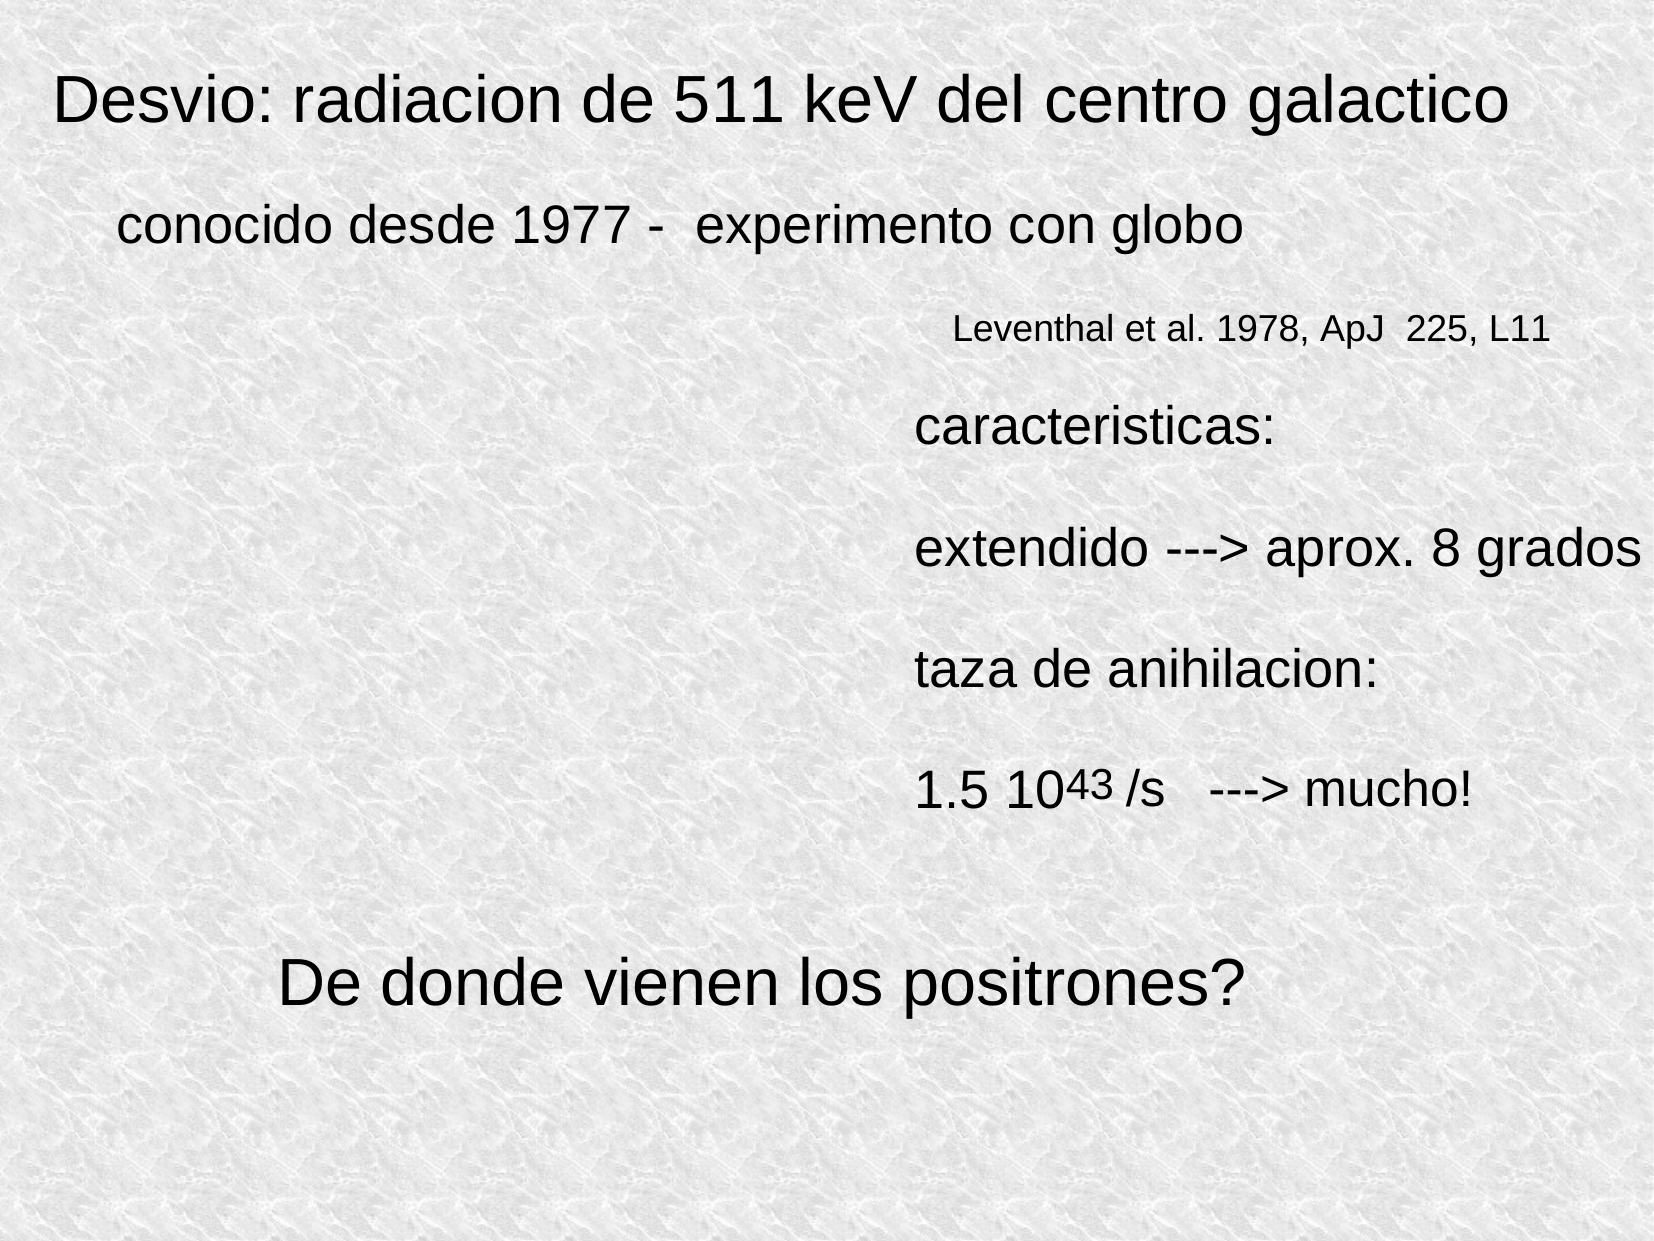

Desvio: radiacion de 511 keV del centro galactico
conocido desde 1977 - experimento con globo
Leventhal et al. 1978, ApJ 225, L11
caracteristicas:
extendido ---> aprox. 8 grados
taza de anihilacion:
1.5 1043 /s ---> mucho!
De donde vienen los positrones?